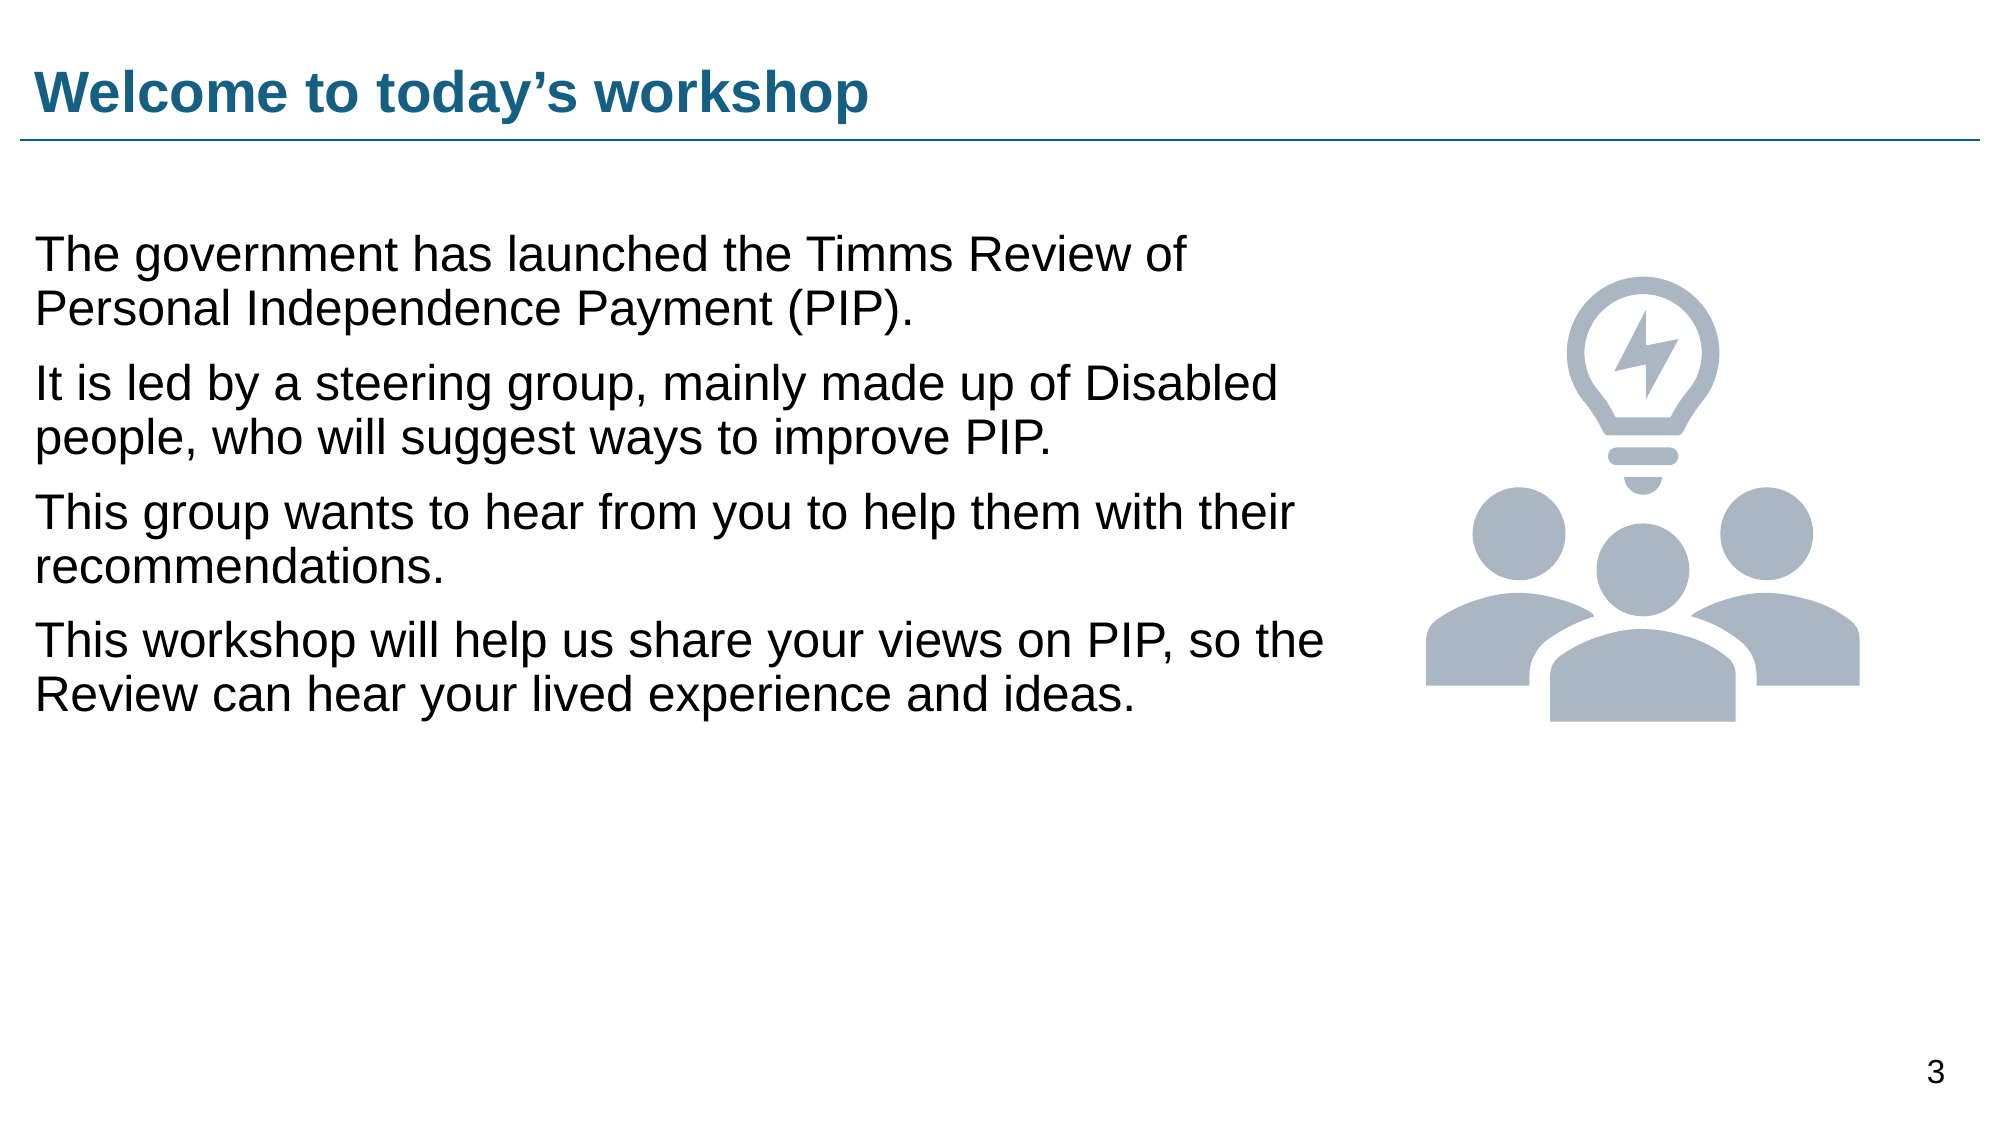

# Welcome to today’s workshop
The government has launched the Timms Review of Personal Independence Payment (PIP).
It is led by a steering group, mainly made up of Disabled people, who will suggest ways to improve PIP.
This group wants to hear from you to help them with their recommendations.
This workshop will help us share your views on PIP, so the Review can hear your lived experience and ideas.
3